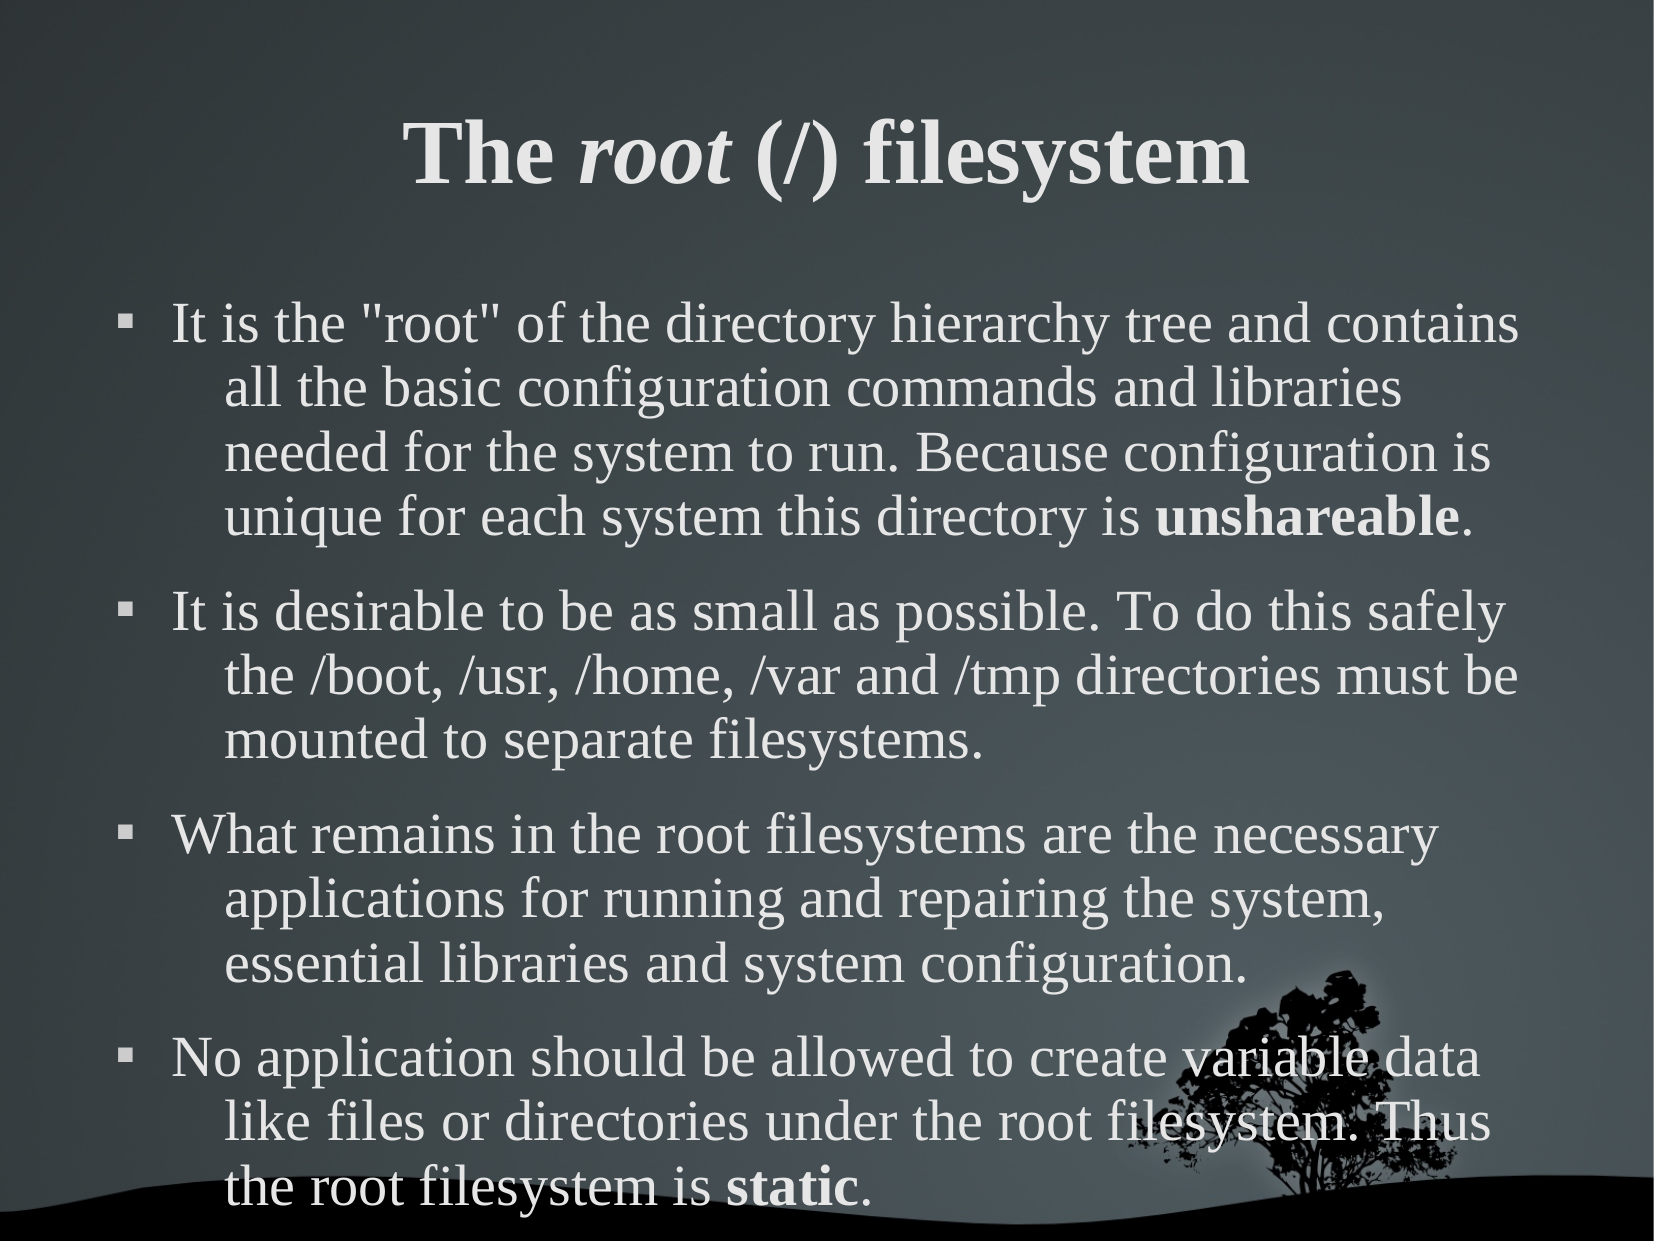

# The root (/) filesystem
It is the "root" of the directory hierarchy tree and contains all the basic configuration commands and libraries needed for the system to run. Because configuration is unique for each system this directory is unshareable.
It is desirable to be as small as possible. To do this safely the /boot, /usr, /home, /var and /tmp directories must be mounted to separate filesystems.
What remains in the root filesystems are the necessary applications for running and repairing the system, essential libraries and system configuration.
No application should be allowed to create variable data like files or directories under the root filesystem. Thus the root filesystem is static.